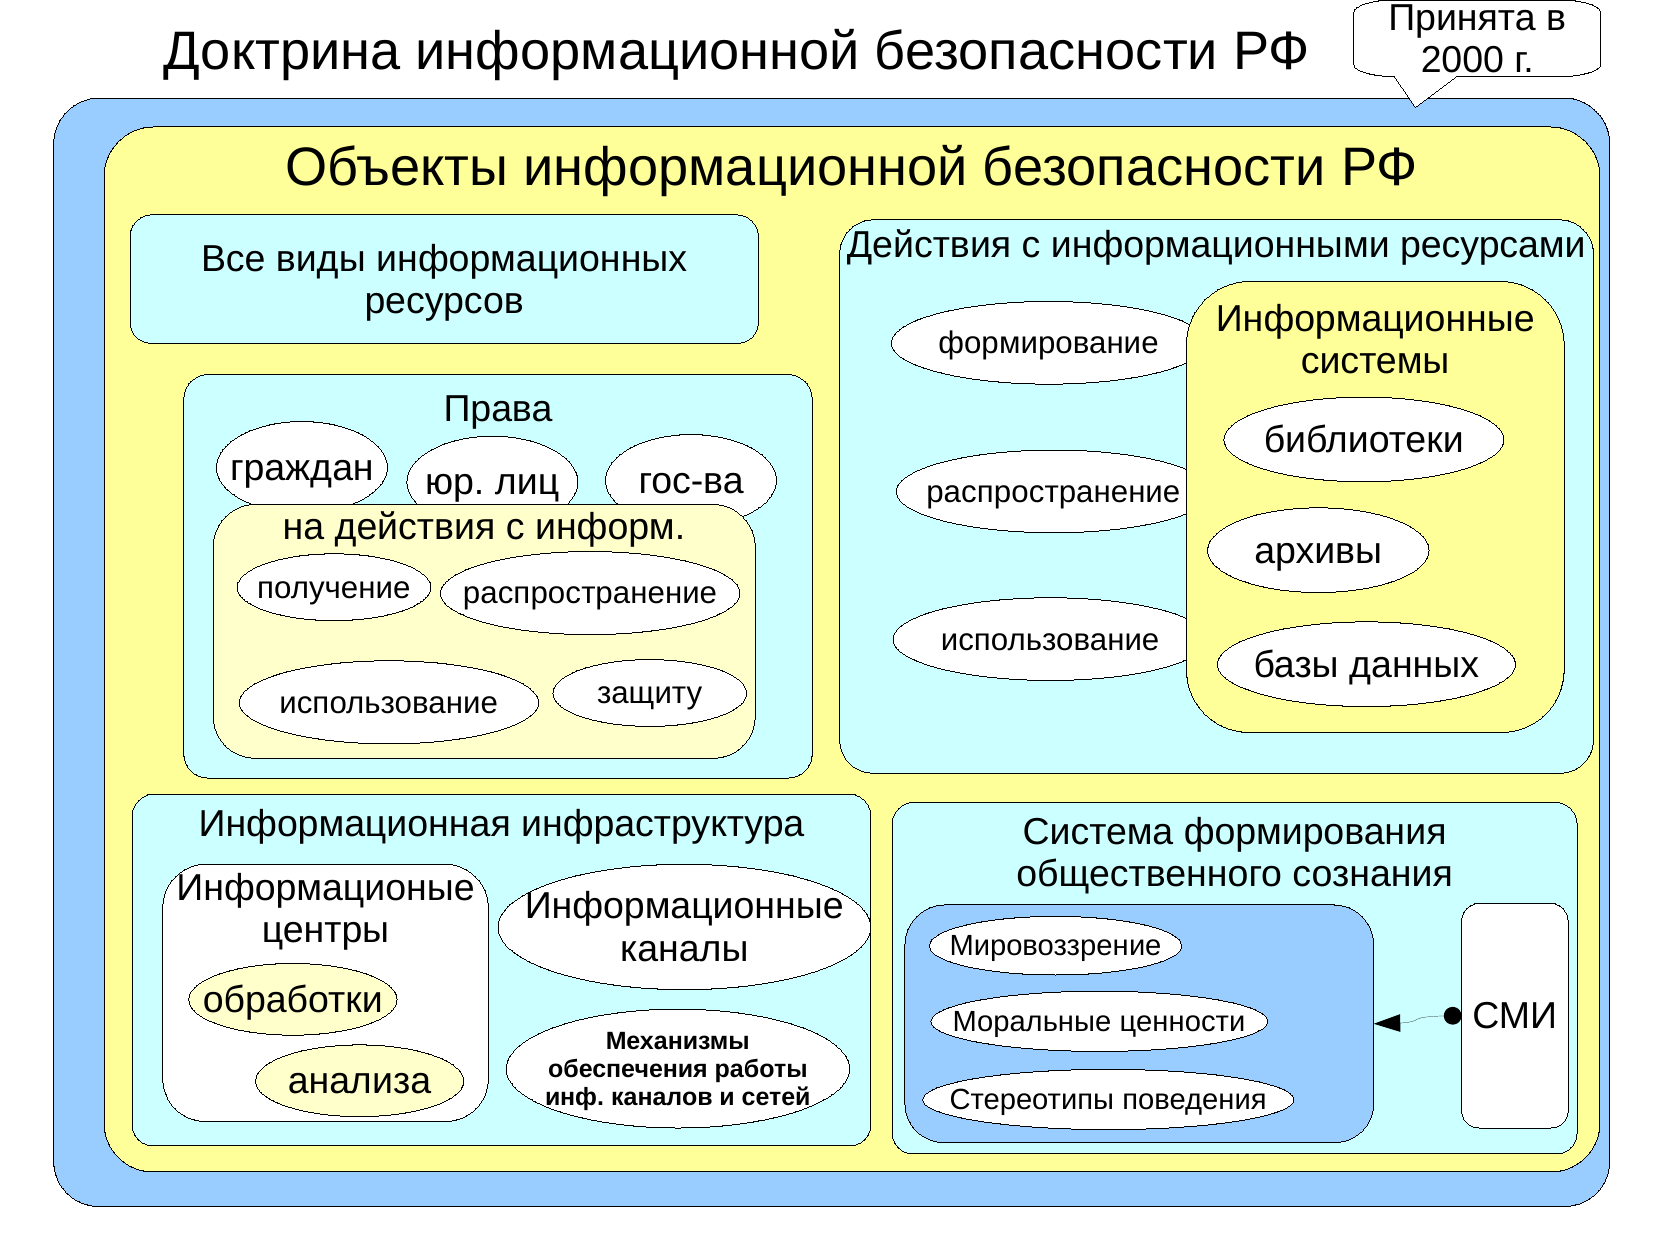

Принята в 2000 г.
 Доктрина информационной безопасности РФ
Объекты информационной безопасности РФ
Все виды информационных
ресурсов
Действия с информационными ресурсами
Информационные
системы
формирование
Права
библиотеки
граждан
гос-ва
юр. лиц
распространение
на действия с информ.
архивы
распространение
получение
использование
базы данных
защиту
использование
Информационная инфраструктура
Система формирования
общественного сознания
Информационые
центры
Информационные
каналы
СМИ
Мировоззрение
обработки
Моральные ценности
Механизмы
обеспечения работы
инф. каналов и сетей
анализа
Стереотипы поведения